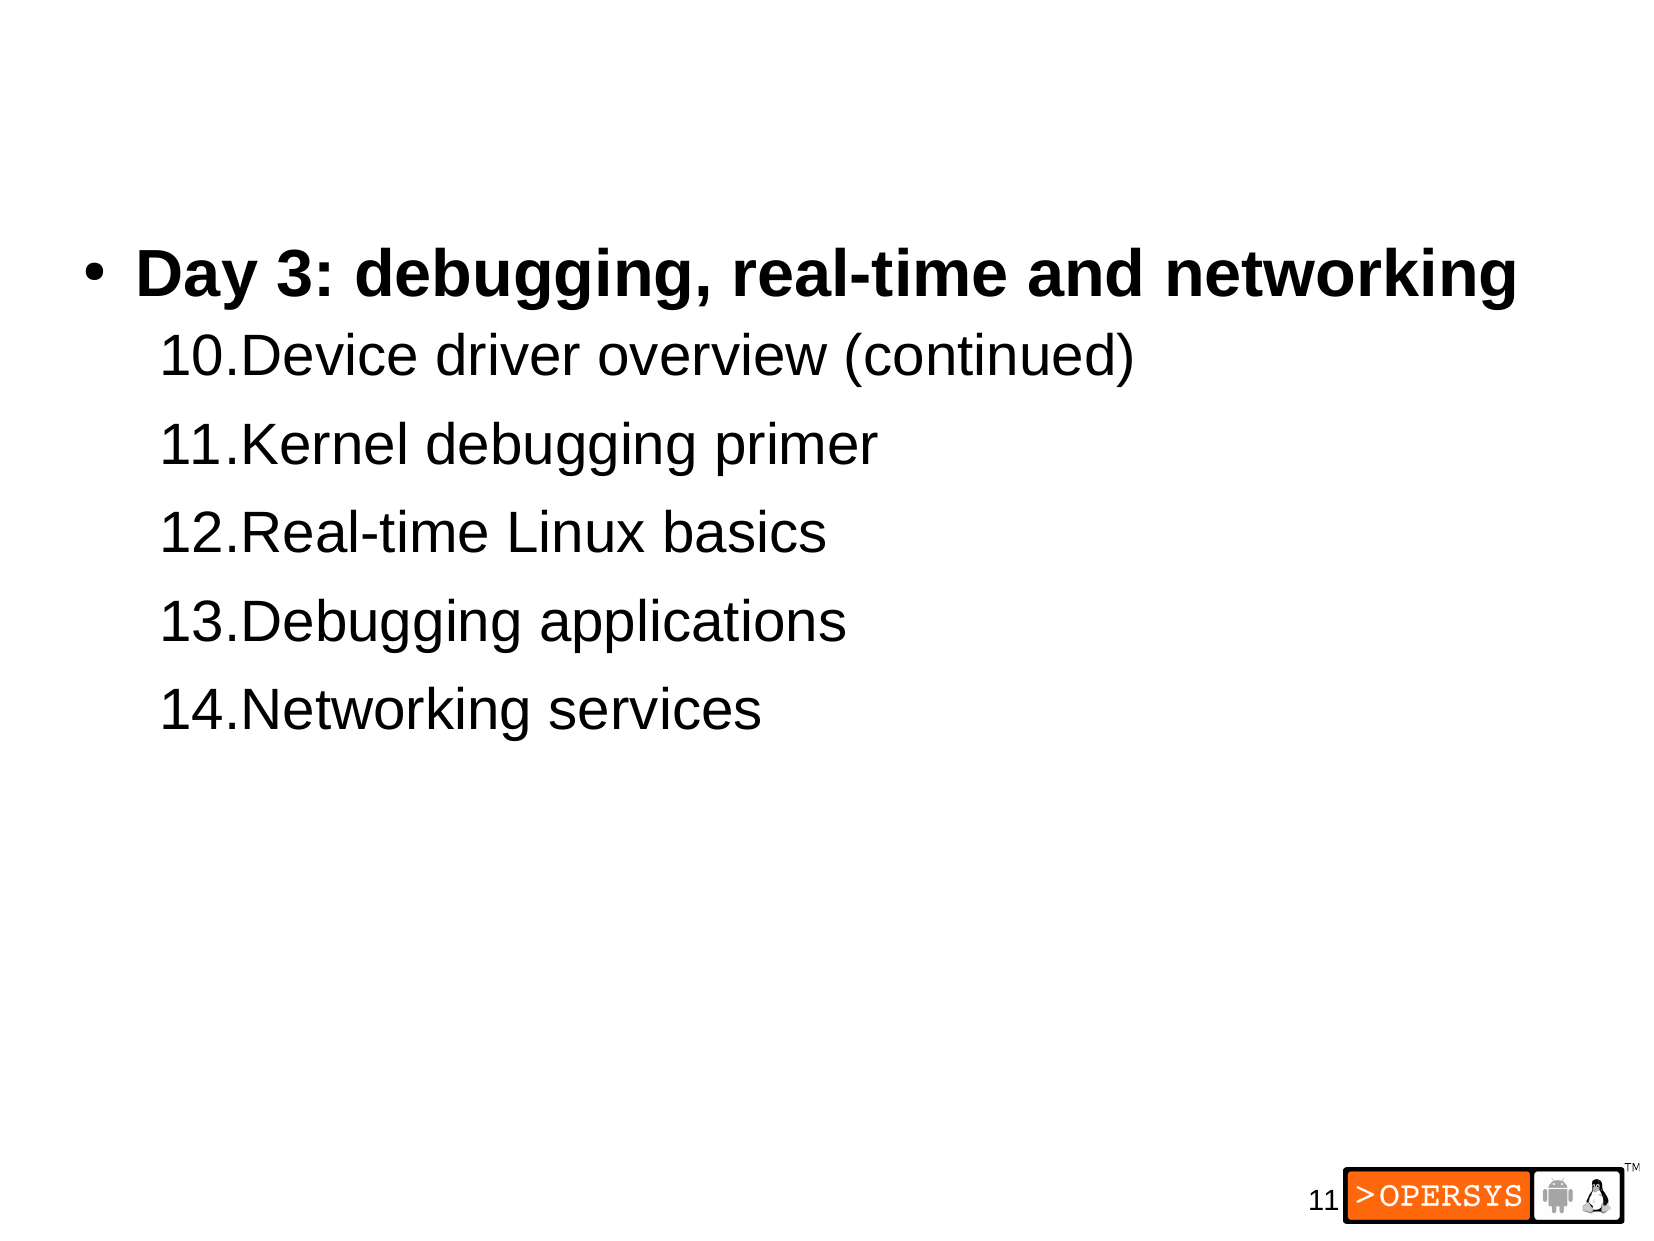

# Day 3: debugging, real-time and networking
Device driver overview (continued)
Kernel debugging primer
Real-time Linux basics
Debugging applications
Networking services